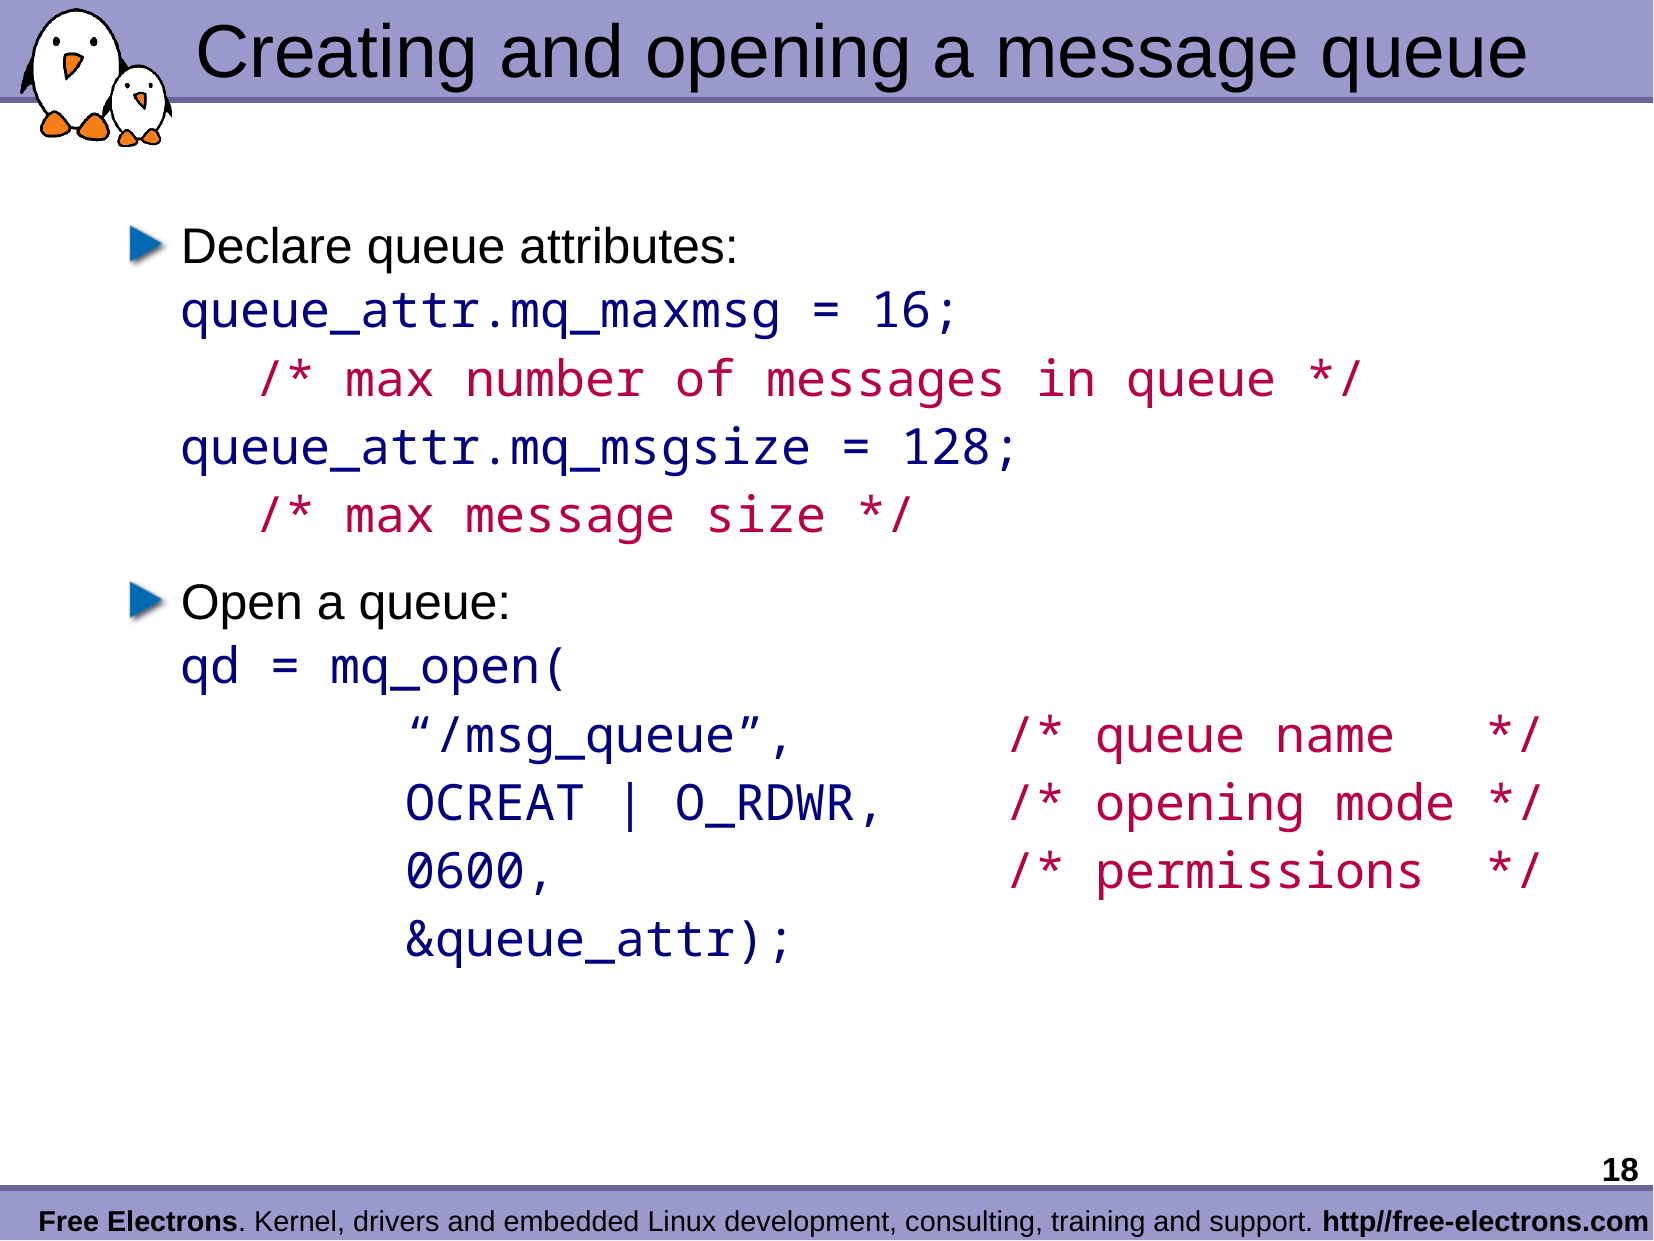

# Creating and opening a message queue
Declare queue attributes:
queue_attr.mq_maxmsg = 16;
	/* max number of messages in queue */
queue_attr.mq_msgsize = 128;
	/* max message size */
Open a queue:
qd = mq_open(
			“/msg_queue”,			/* queue name 	 */
			OCREAT | O_RDWR, 		/* opening mode */
			0600,						/* permissions	 */
			&queue_attr);